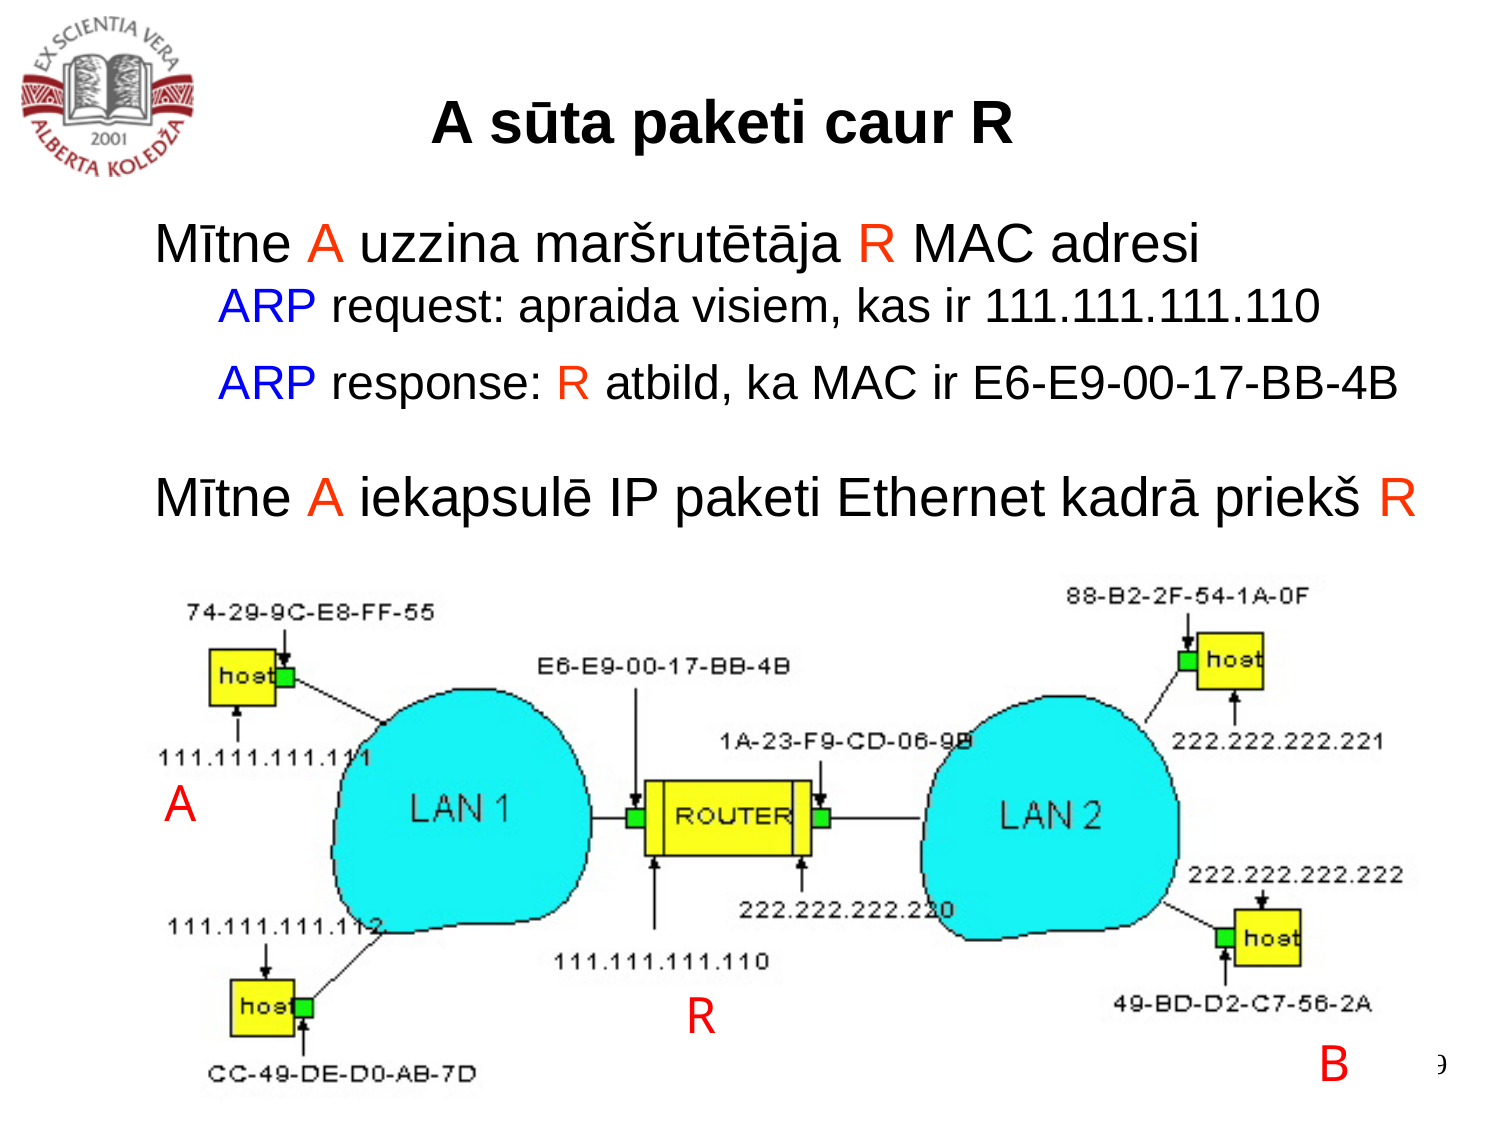

# A sūta paketi caur R
Mītne A uzzina maršrutētāja R MAC adresi
ARP request: apraida visiem, kas ir 111.111.111.110
ARP response: R atbild, ka MAC ir E6-E9-00-17-BB-4B
Mītne A iekapsulē IP paketi Ethernet kadrā priekš R
A
R
B